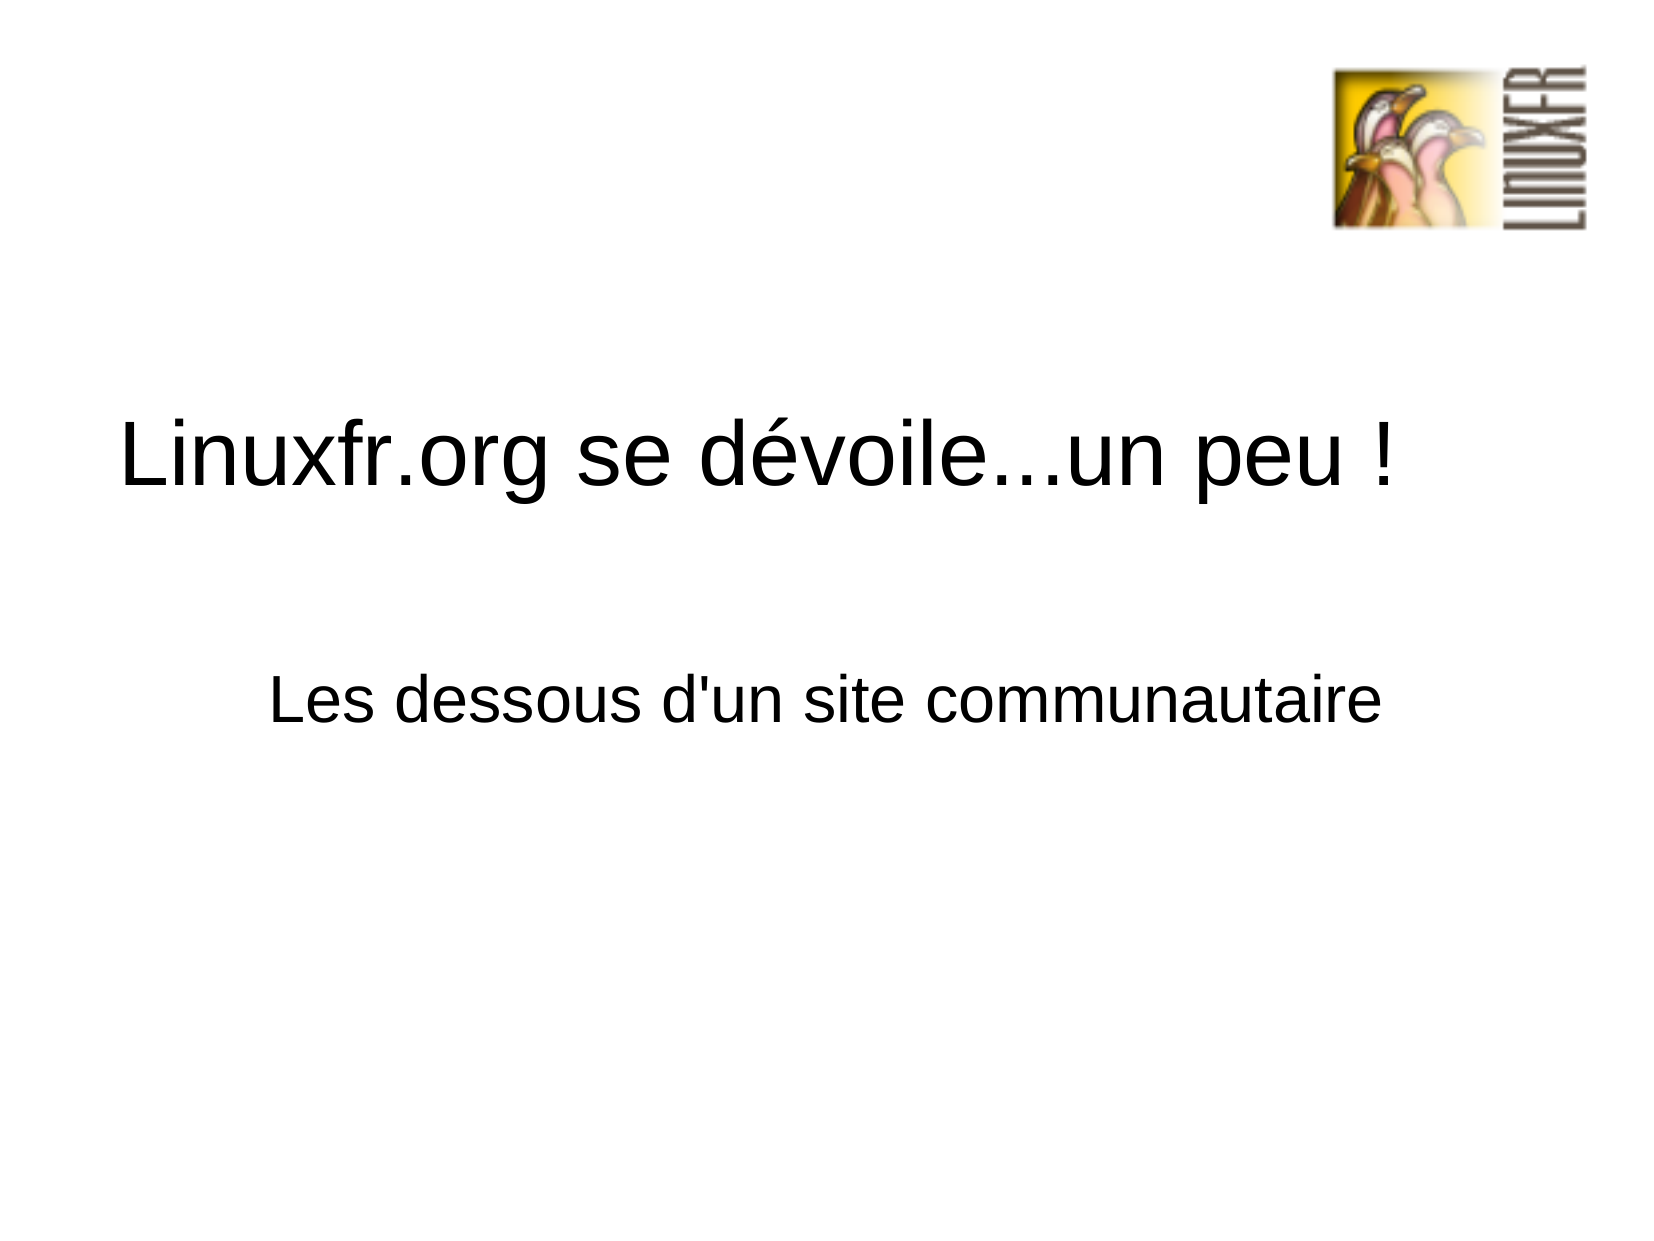

Les dessous d'un site communautaire
# Linuxfr.org se dévoile...un peu !